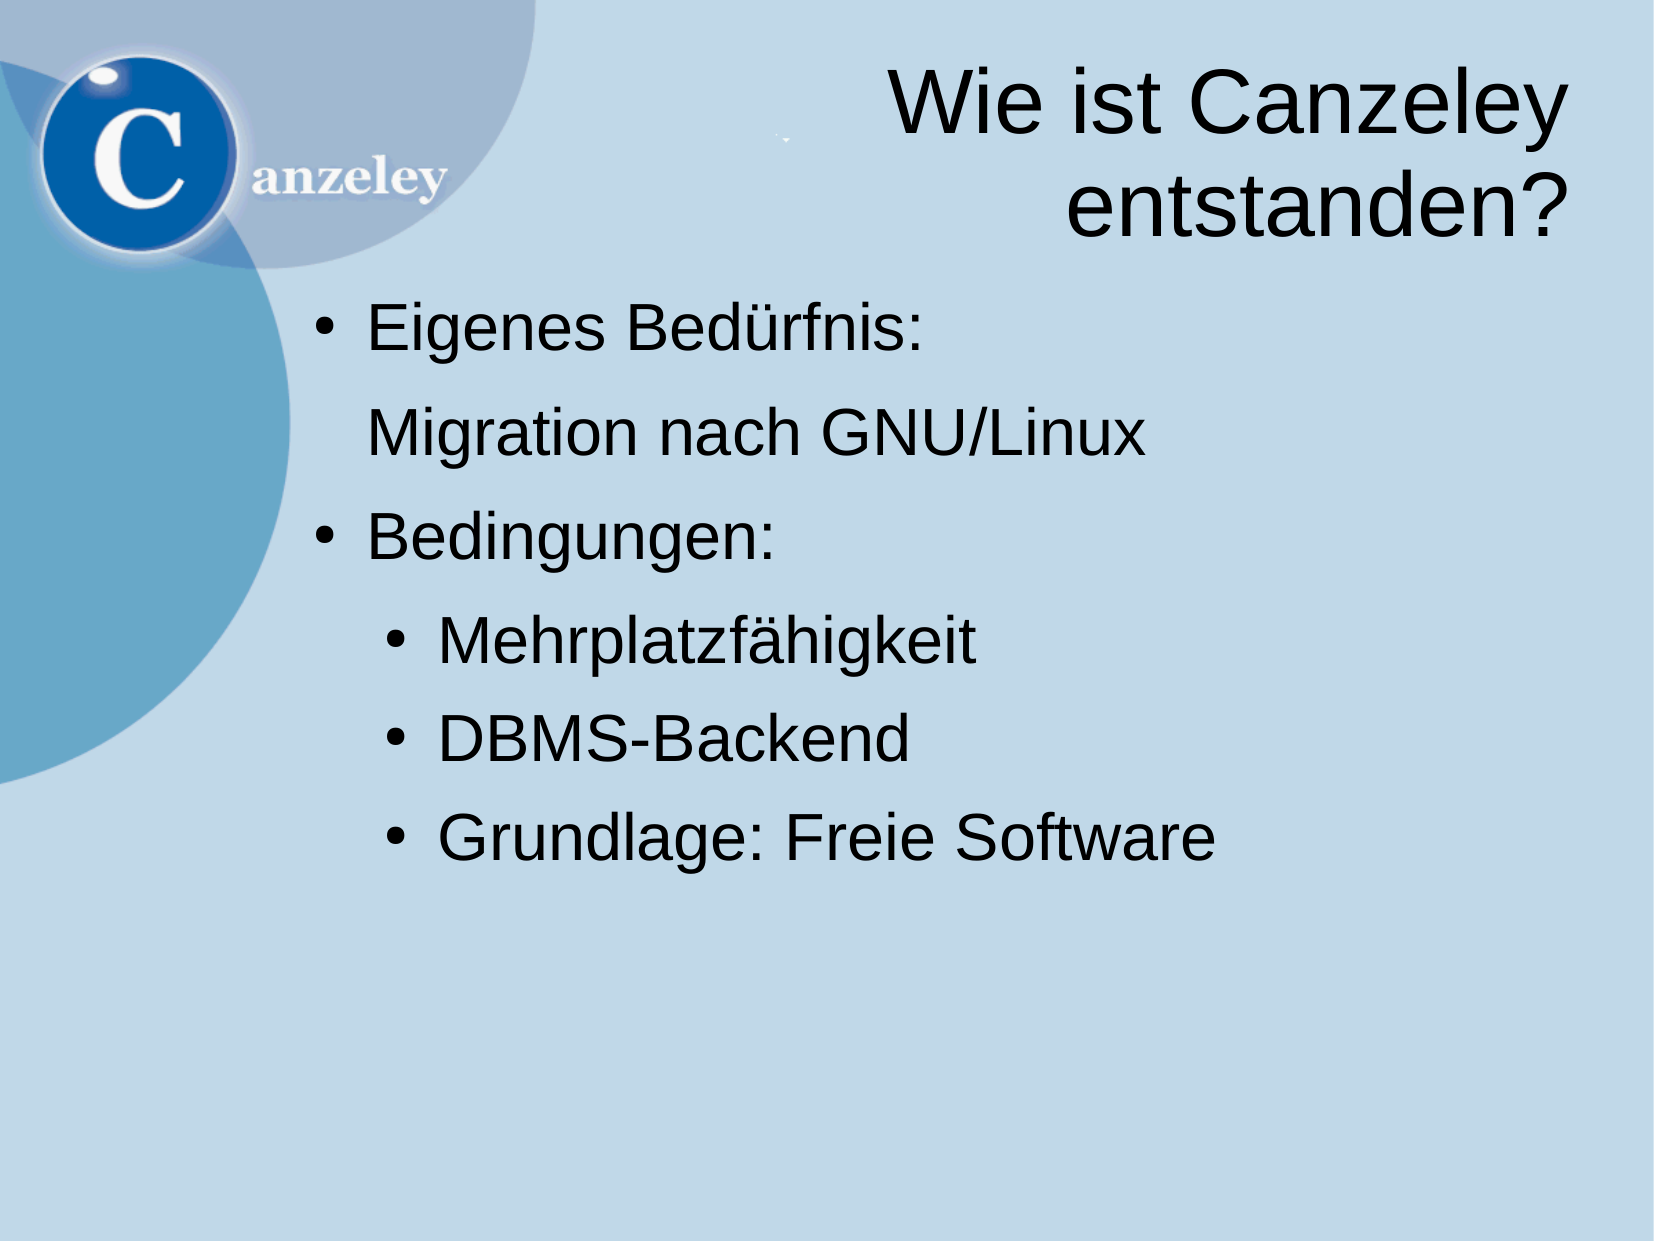

# Wie ist Canzeley entstanden?
Eigenes Bedürfnis:
Migration nach GNU/Linux
Bedingungen:
Mehrplatzfähigkeit
DBMS-Backend
Grundlage: Freie Software